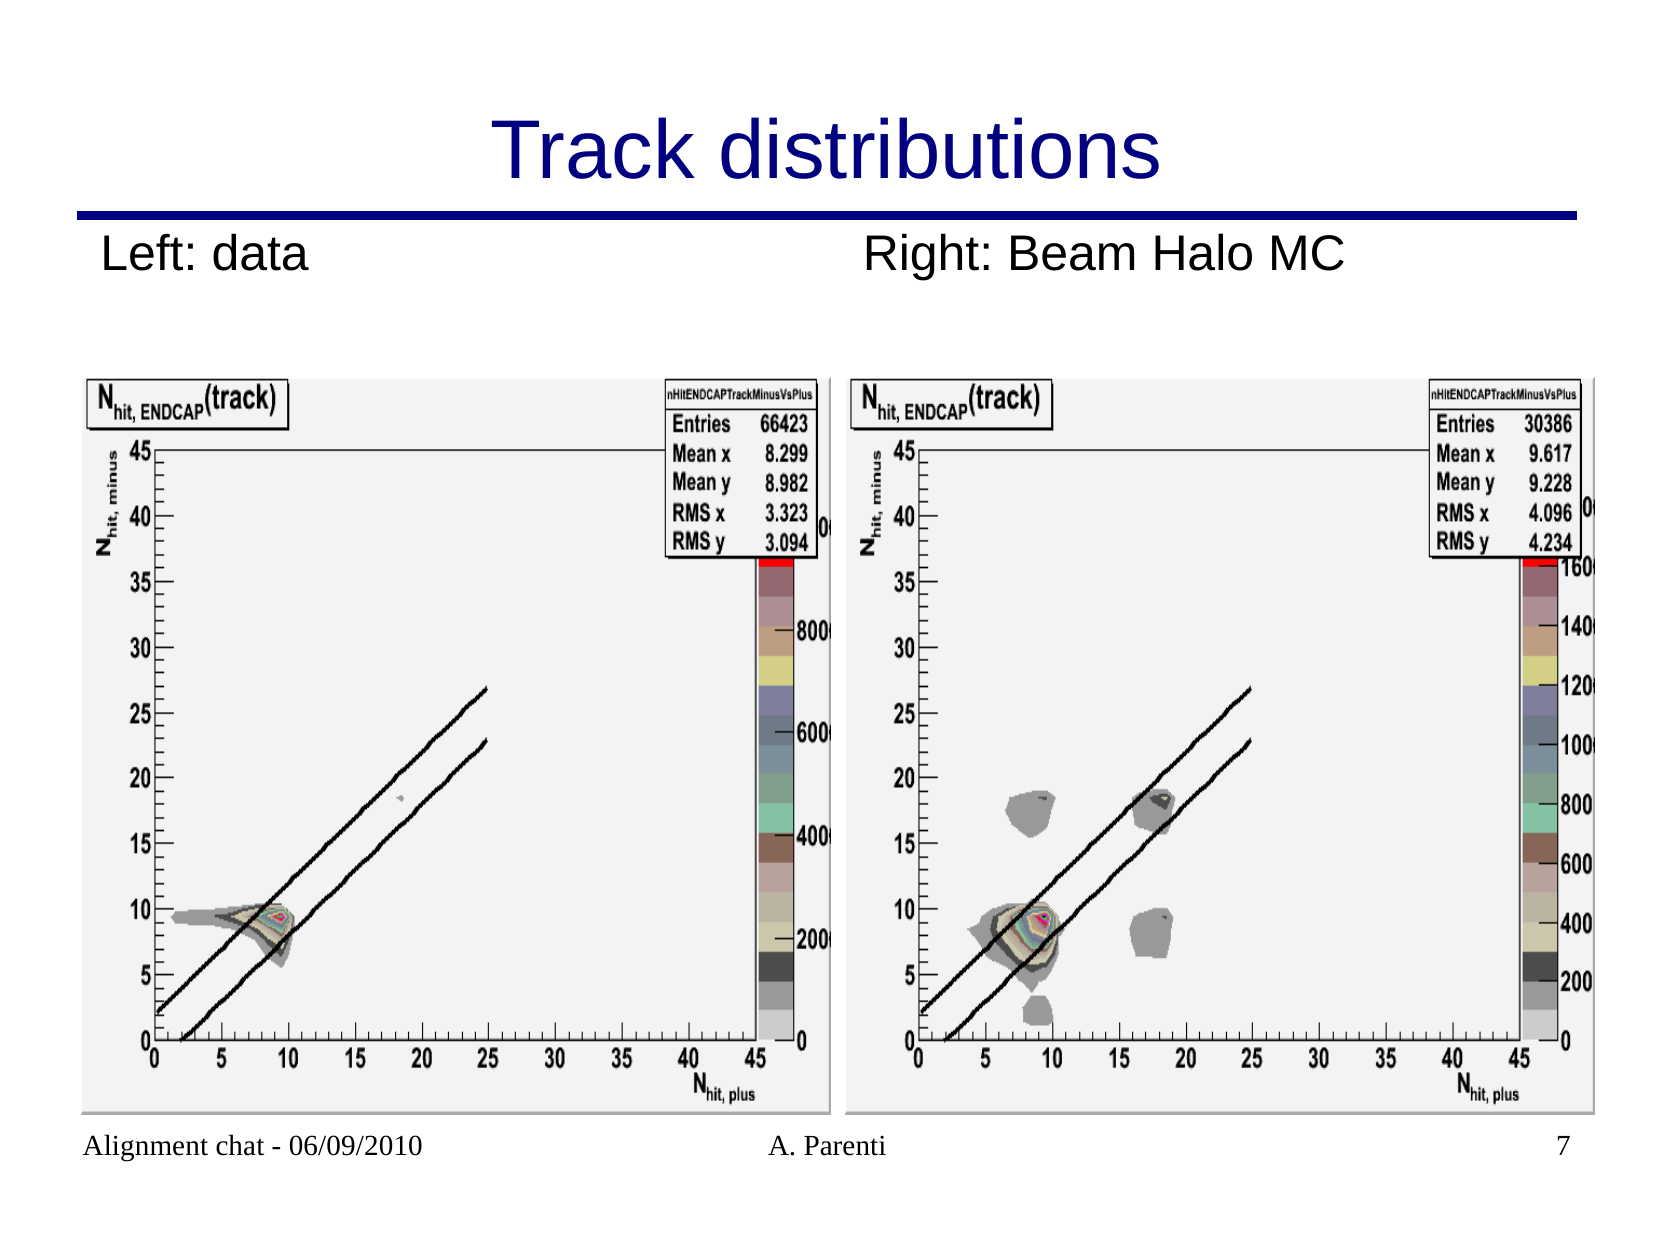

# Track distributions
Left: data
Right: Beam Halo MC
7